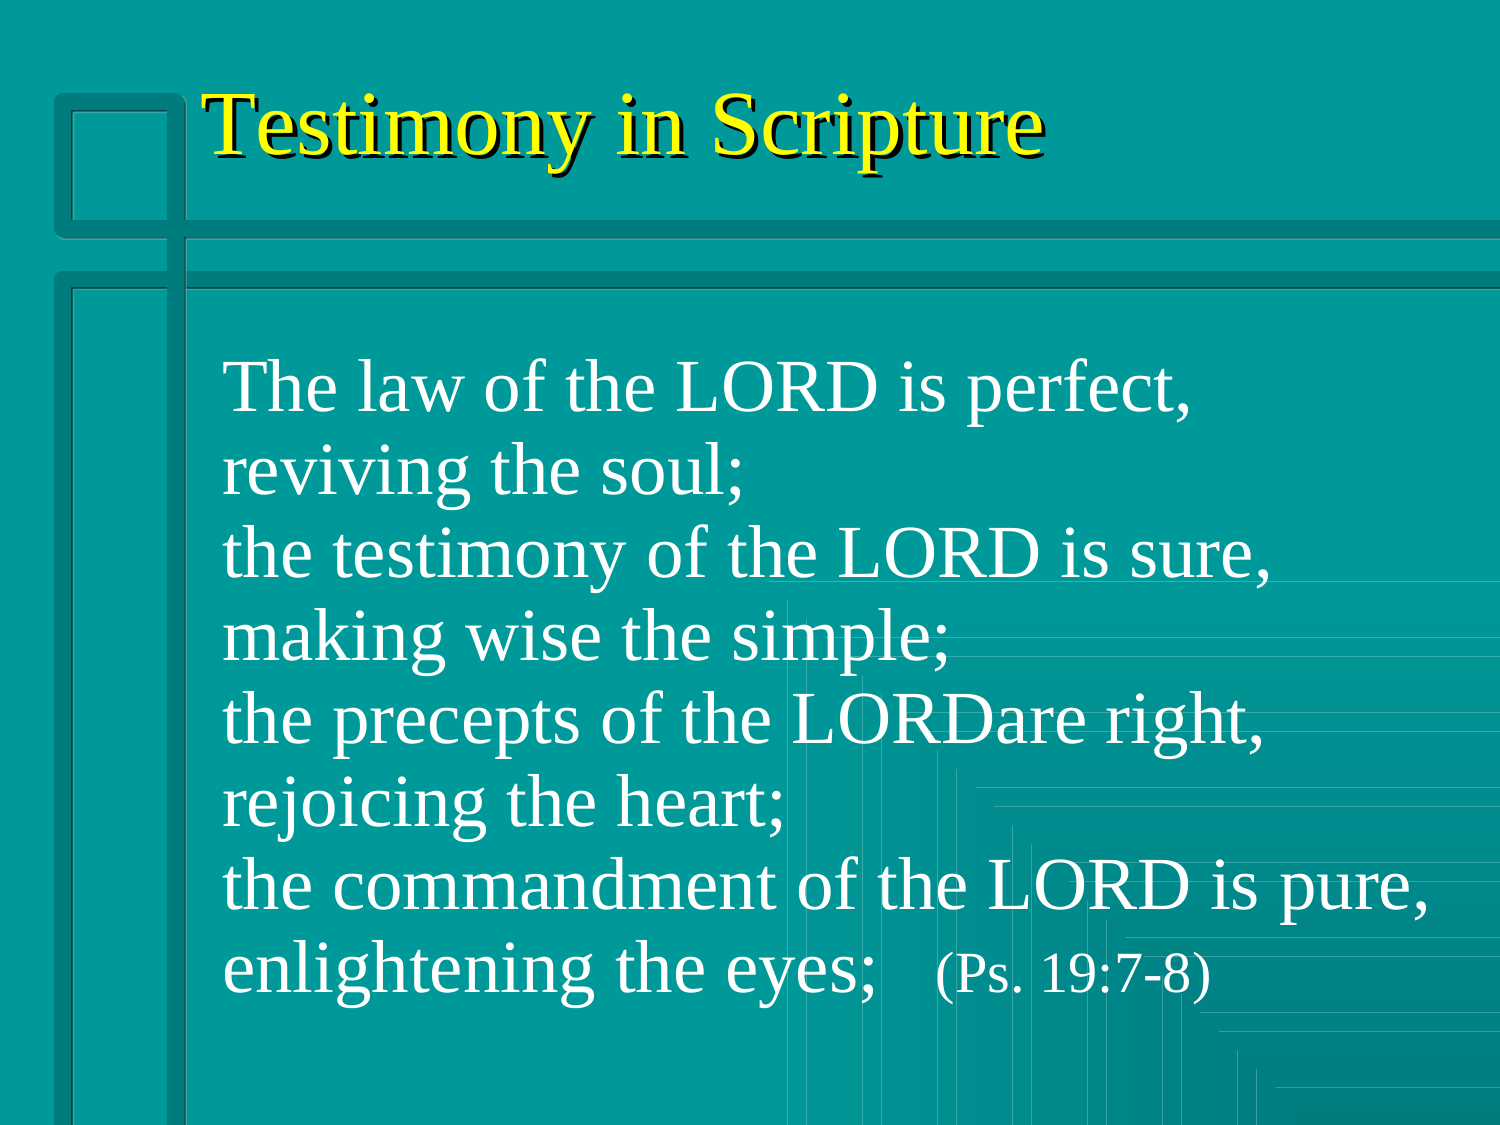

# Testimony in Scripture
The law of the LORD is perfect,
reviving the soul;
the testimony of the LORD is sure,
making wise the simple;
the precepts of the LORDare right,
rejoicing the heart;
the commandment of the LORD is pure,
enlightening the eyes; (Ps. 19:7-8)